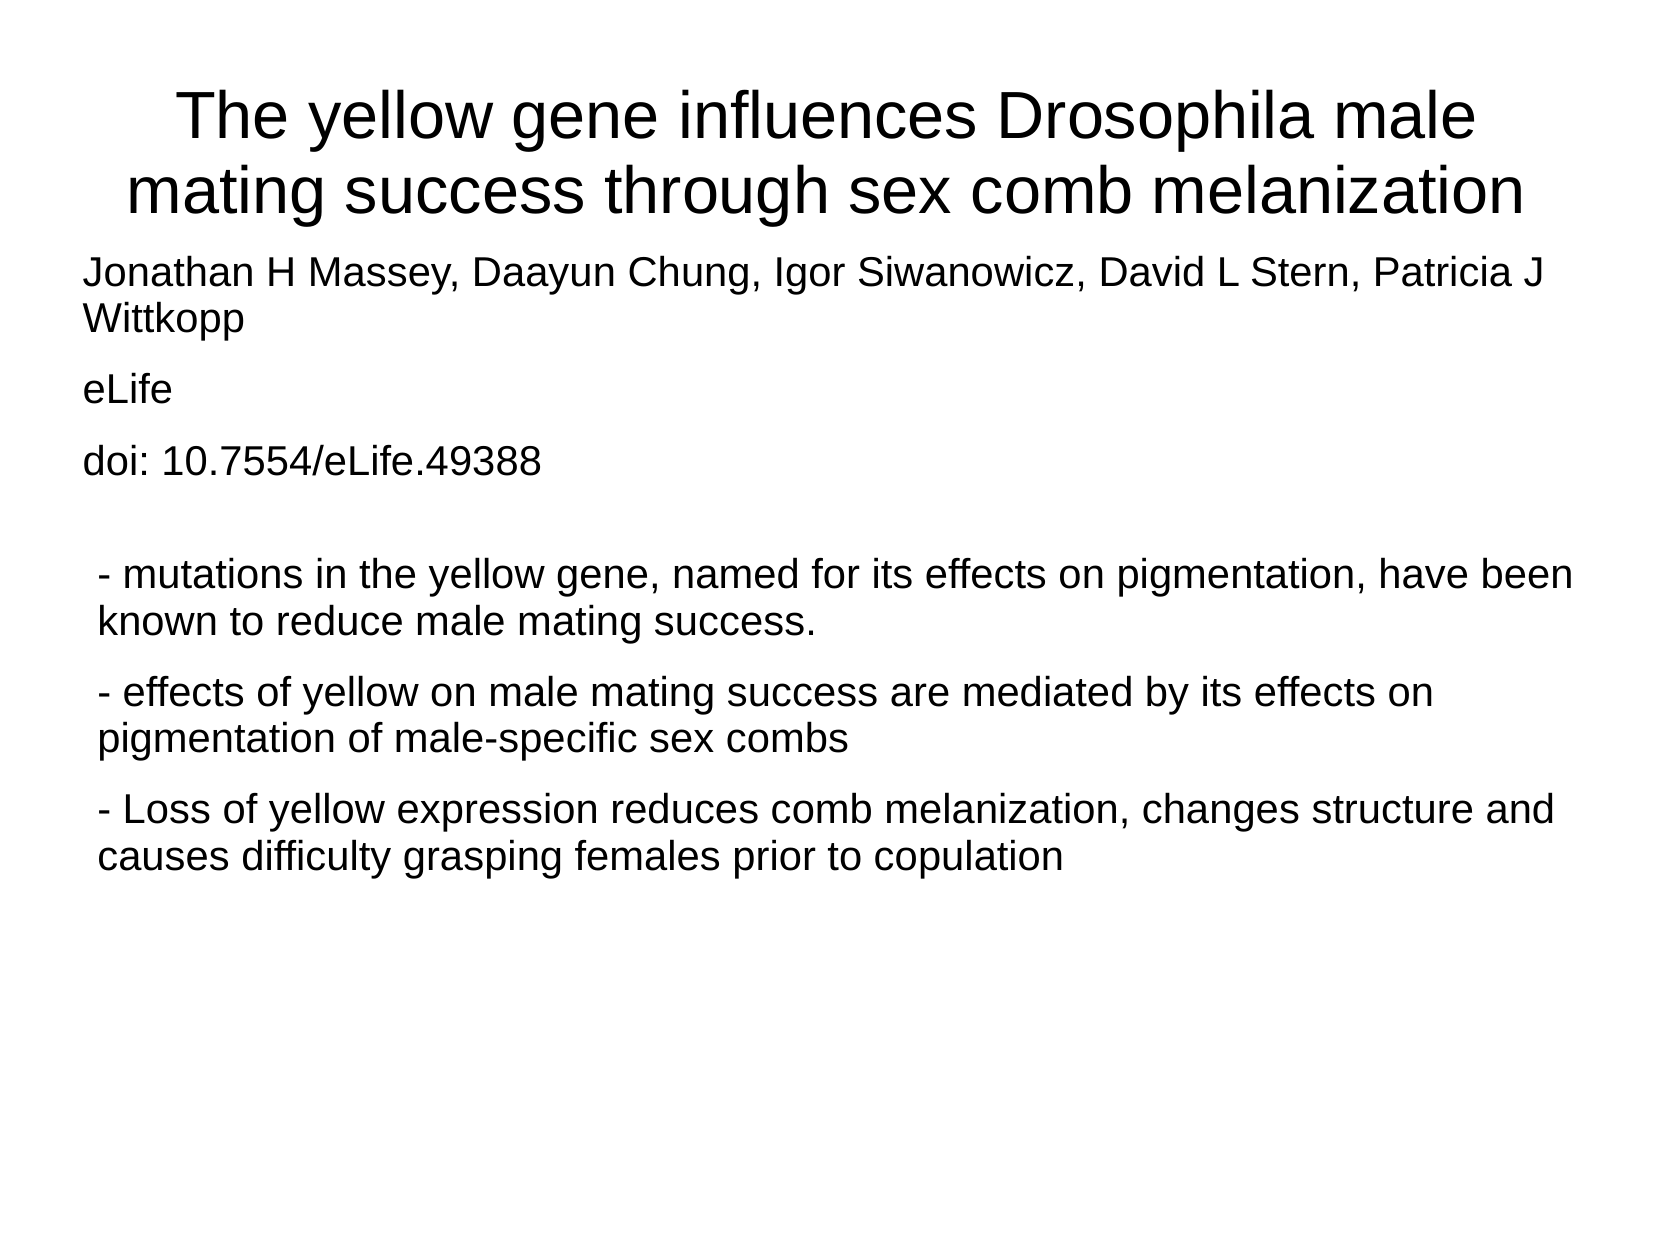

# The yellow gene influences Drosophila male mating success through sex comb melanization
Jonathan H Massey, Daayun Chung, Igor Siwanowicz, David L Stern, Patricia J Wittkopp
eLife
doi: 10.7554/eLife.49388
- mutations in the yellow gene, named for its effects on pigmentation, have been known to reduce male mating success.
- effects of yellow on male mating success are mediated by its effects on pigmentation of male-specific sex combs
- Loss of yellow expression reduces comb melanization, changes structure and causes difficulty grasping females prior to copulation